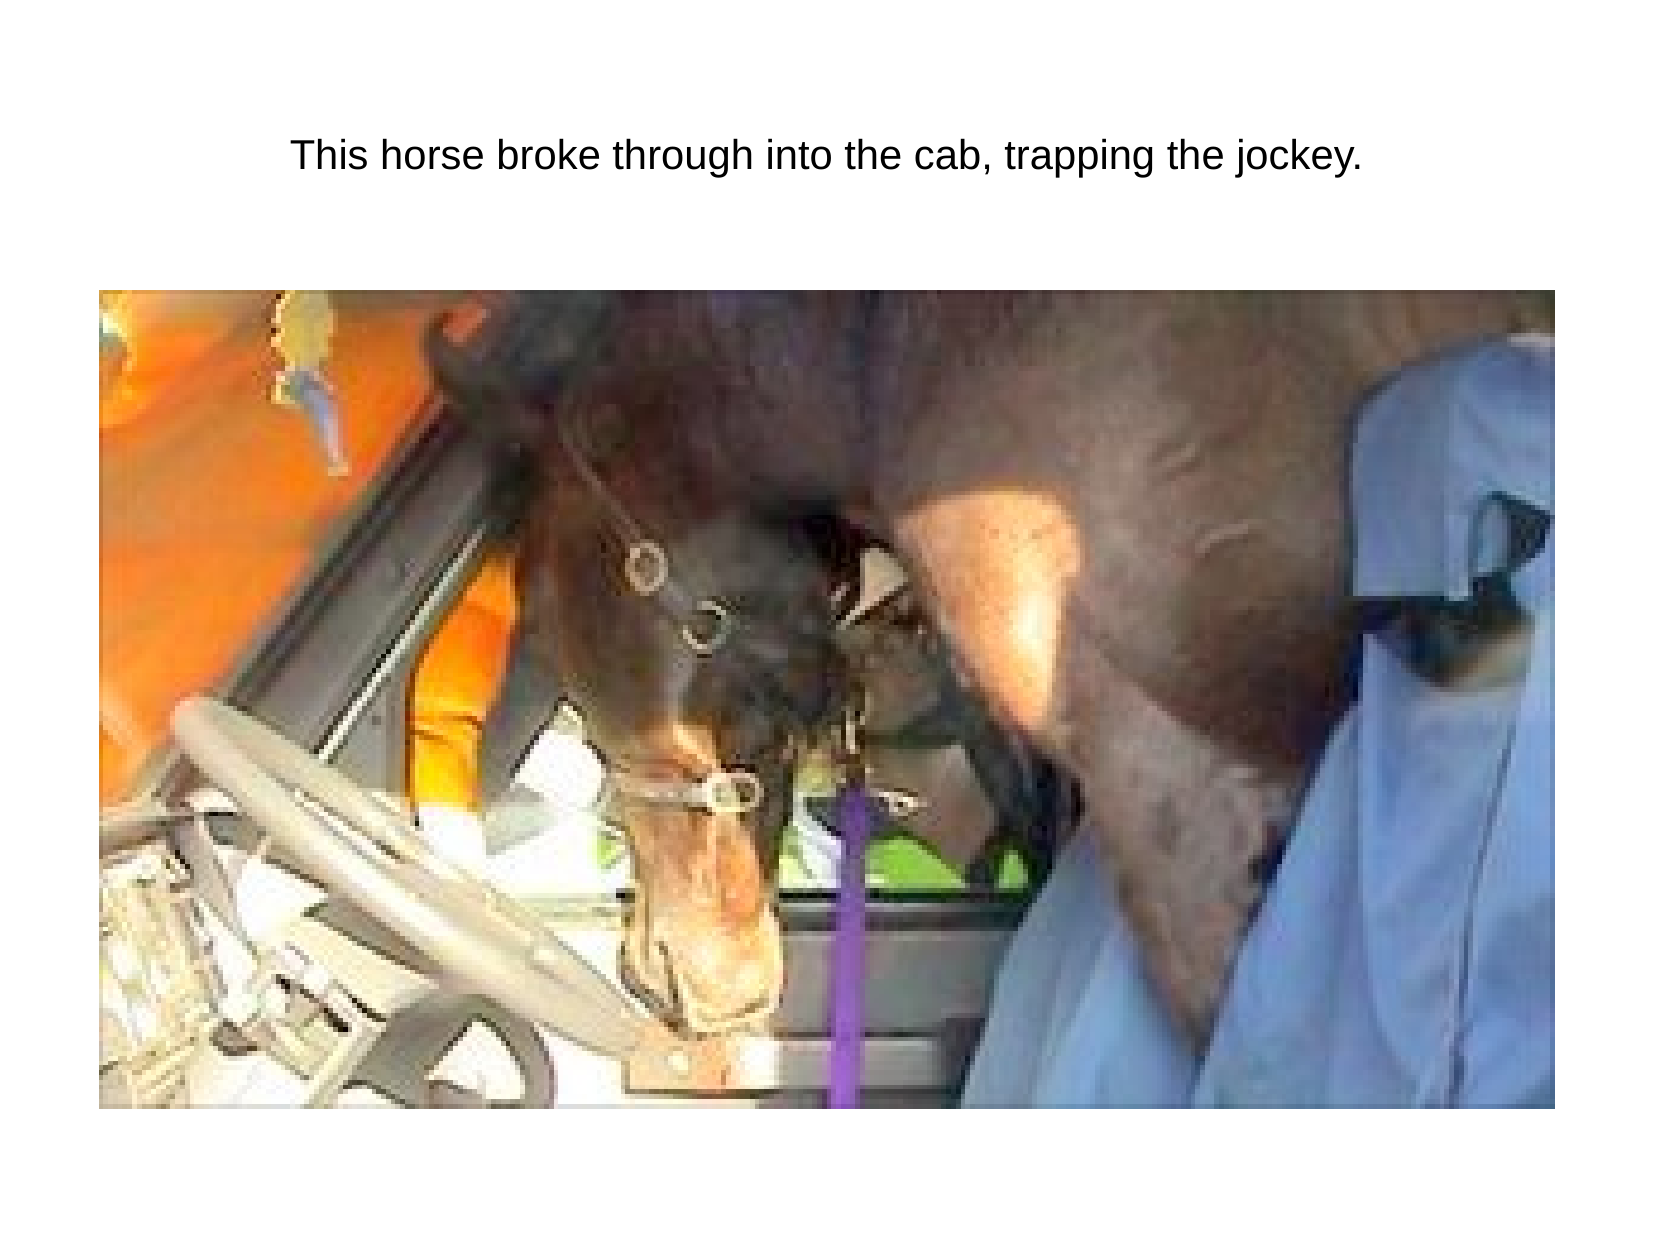

# This horse broke through into the cab, trapping the jockey.